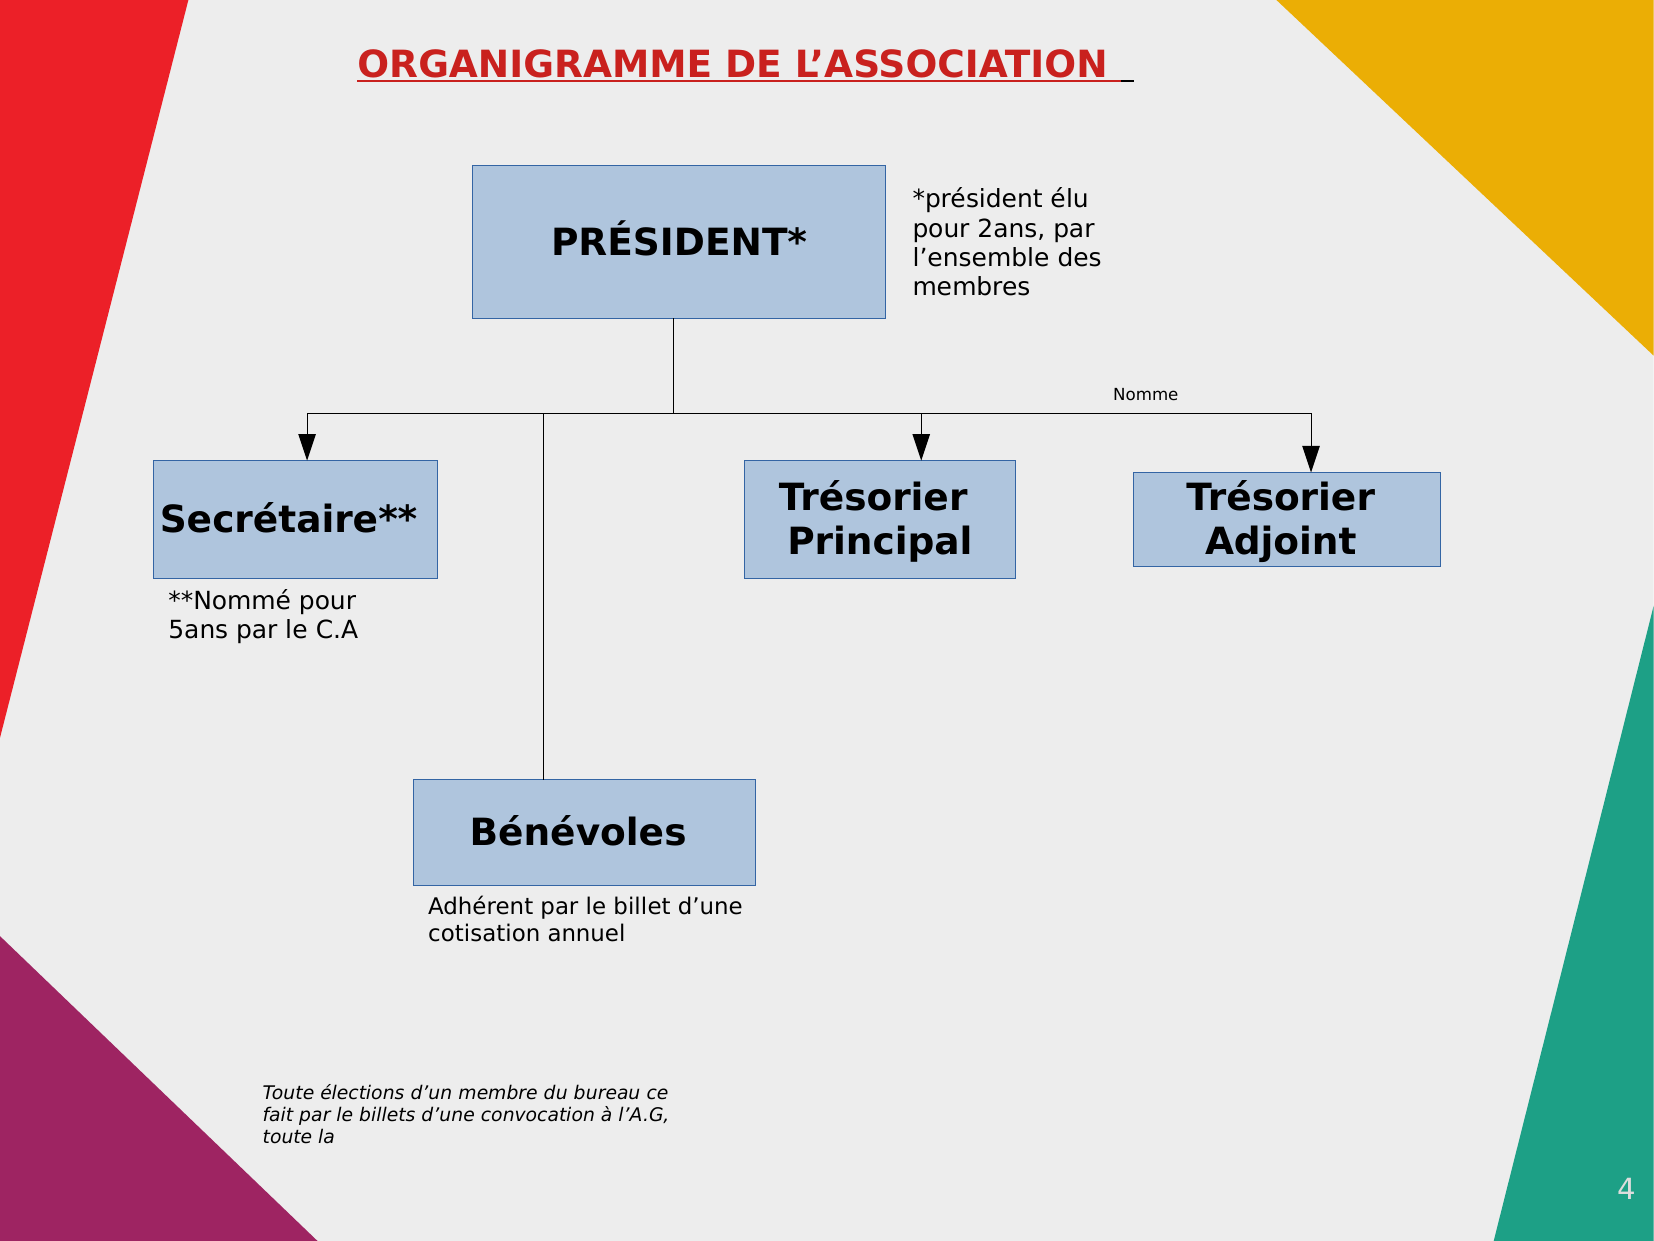

ORGANIGRAMME DE L’ASSOCIATION
PRÉSIDENT*
*président élu pour 2ans, par l’ensemble des membres
Nomme
Secrétaire**
Trésorier
Principal
Trésorier
Adjoint
**Nommé pour 5ans par le C.A
Bénévoles
Adhérent par le billet d’une cotisation annuel
Toute élections d’un membre du bureau ce fait par le billets d’une convocation à l’A.G, toute la
4